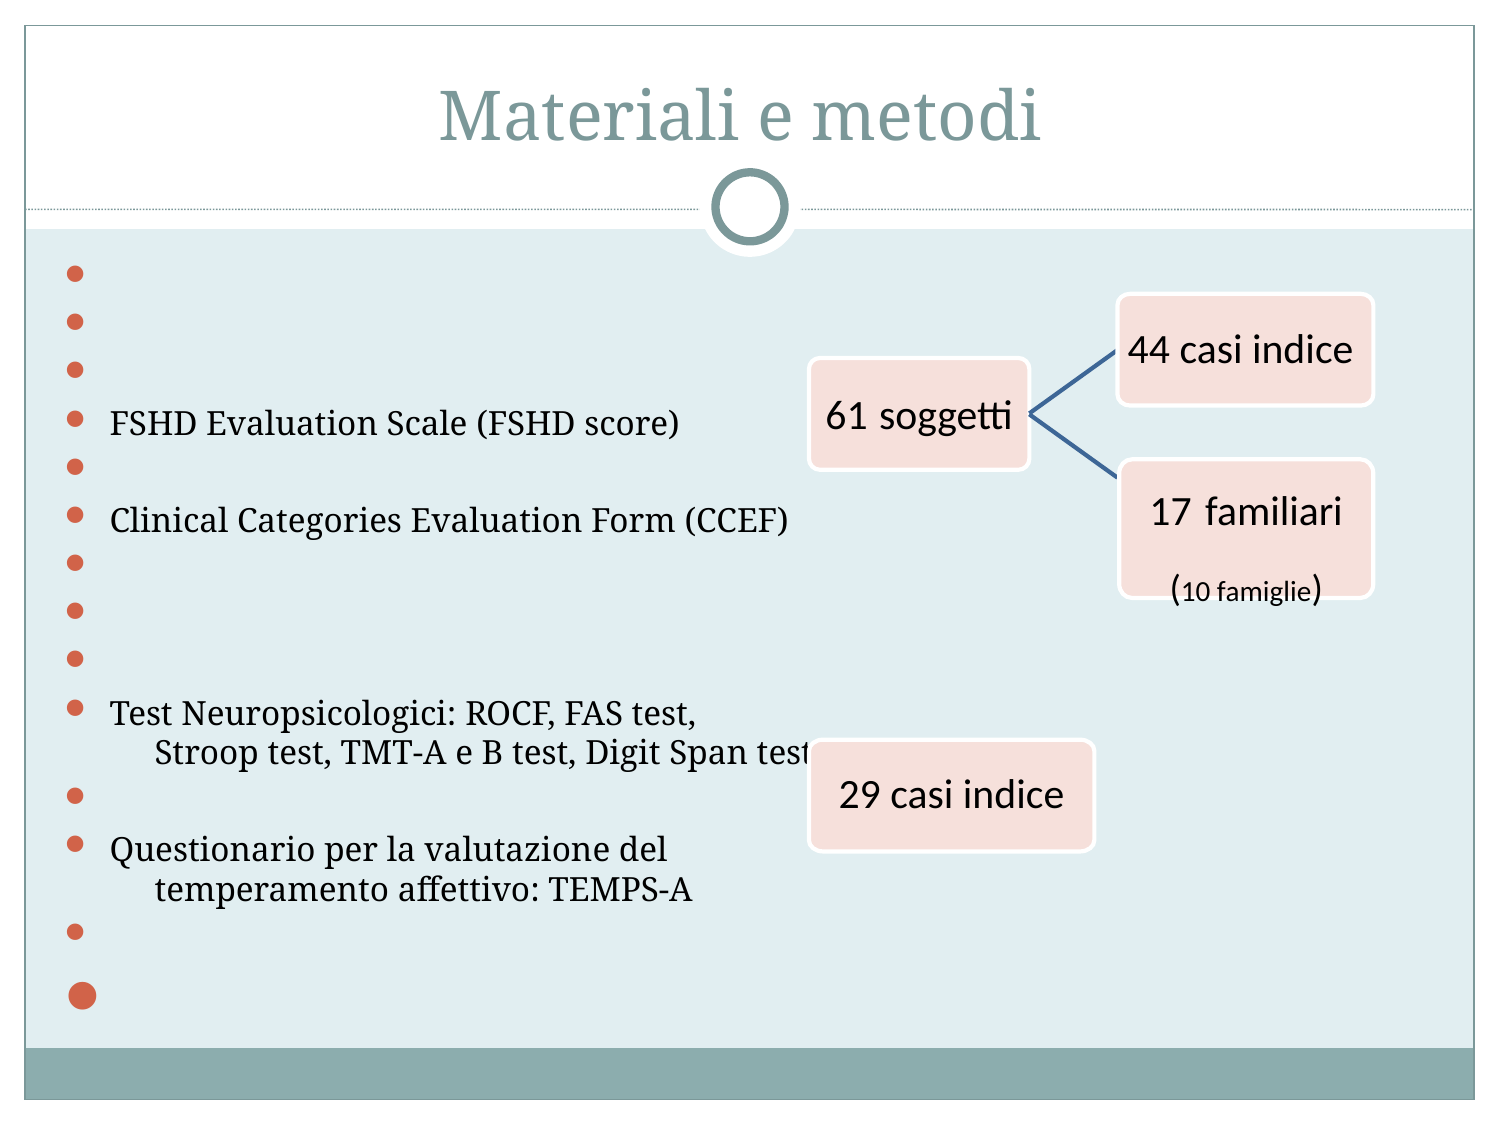

# Materiali e metodi
FSHD Evaluation Scale (FSHD score)
Clinical Categories Evaluation Form (CCEF)
Test Neuropsicologici: ROCF, FAS test,
Stroop test, TMT-A e B test, Digit Span test
Questionario per la valutazione del
temperamento affettivo: TEMPS-A
44 casi indice
61 soggetti
17 familiari
(10 famiglie)
29 casi indice